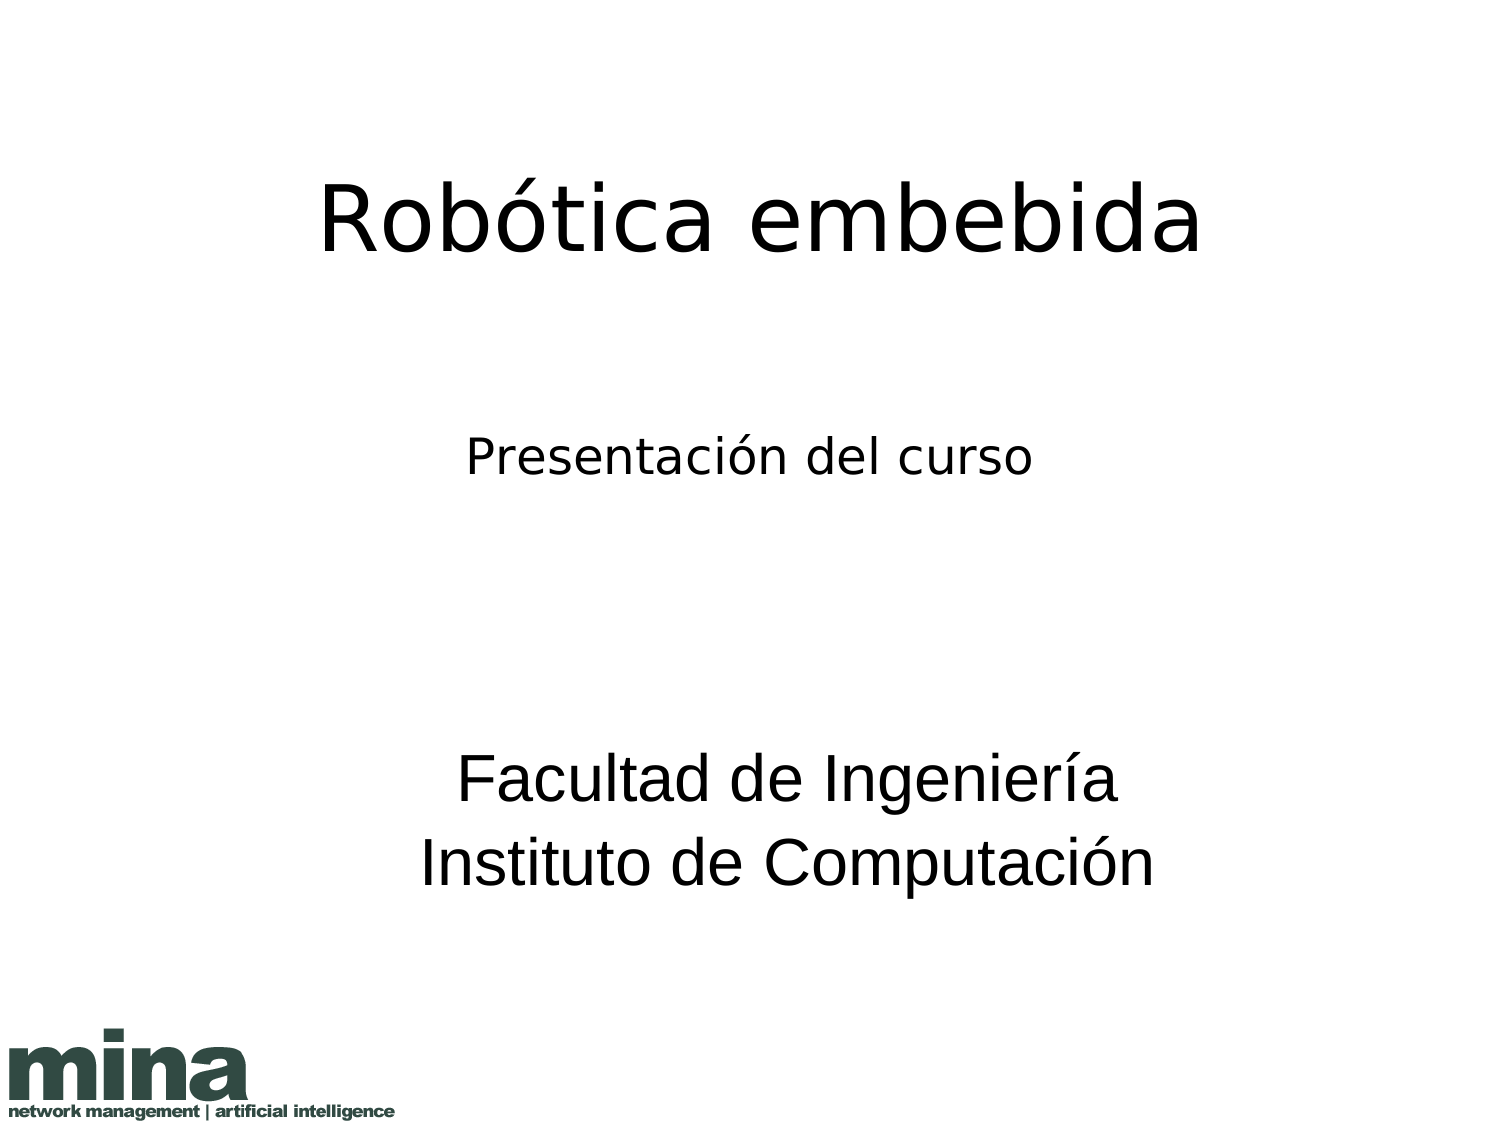

# Robótica embebida
Presentación del curso
Facultad de Ingeniería
Instituto de Computación